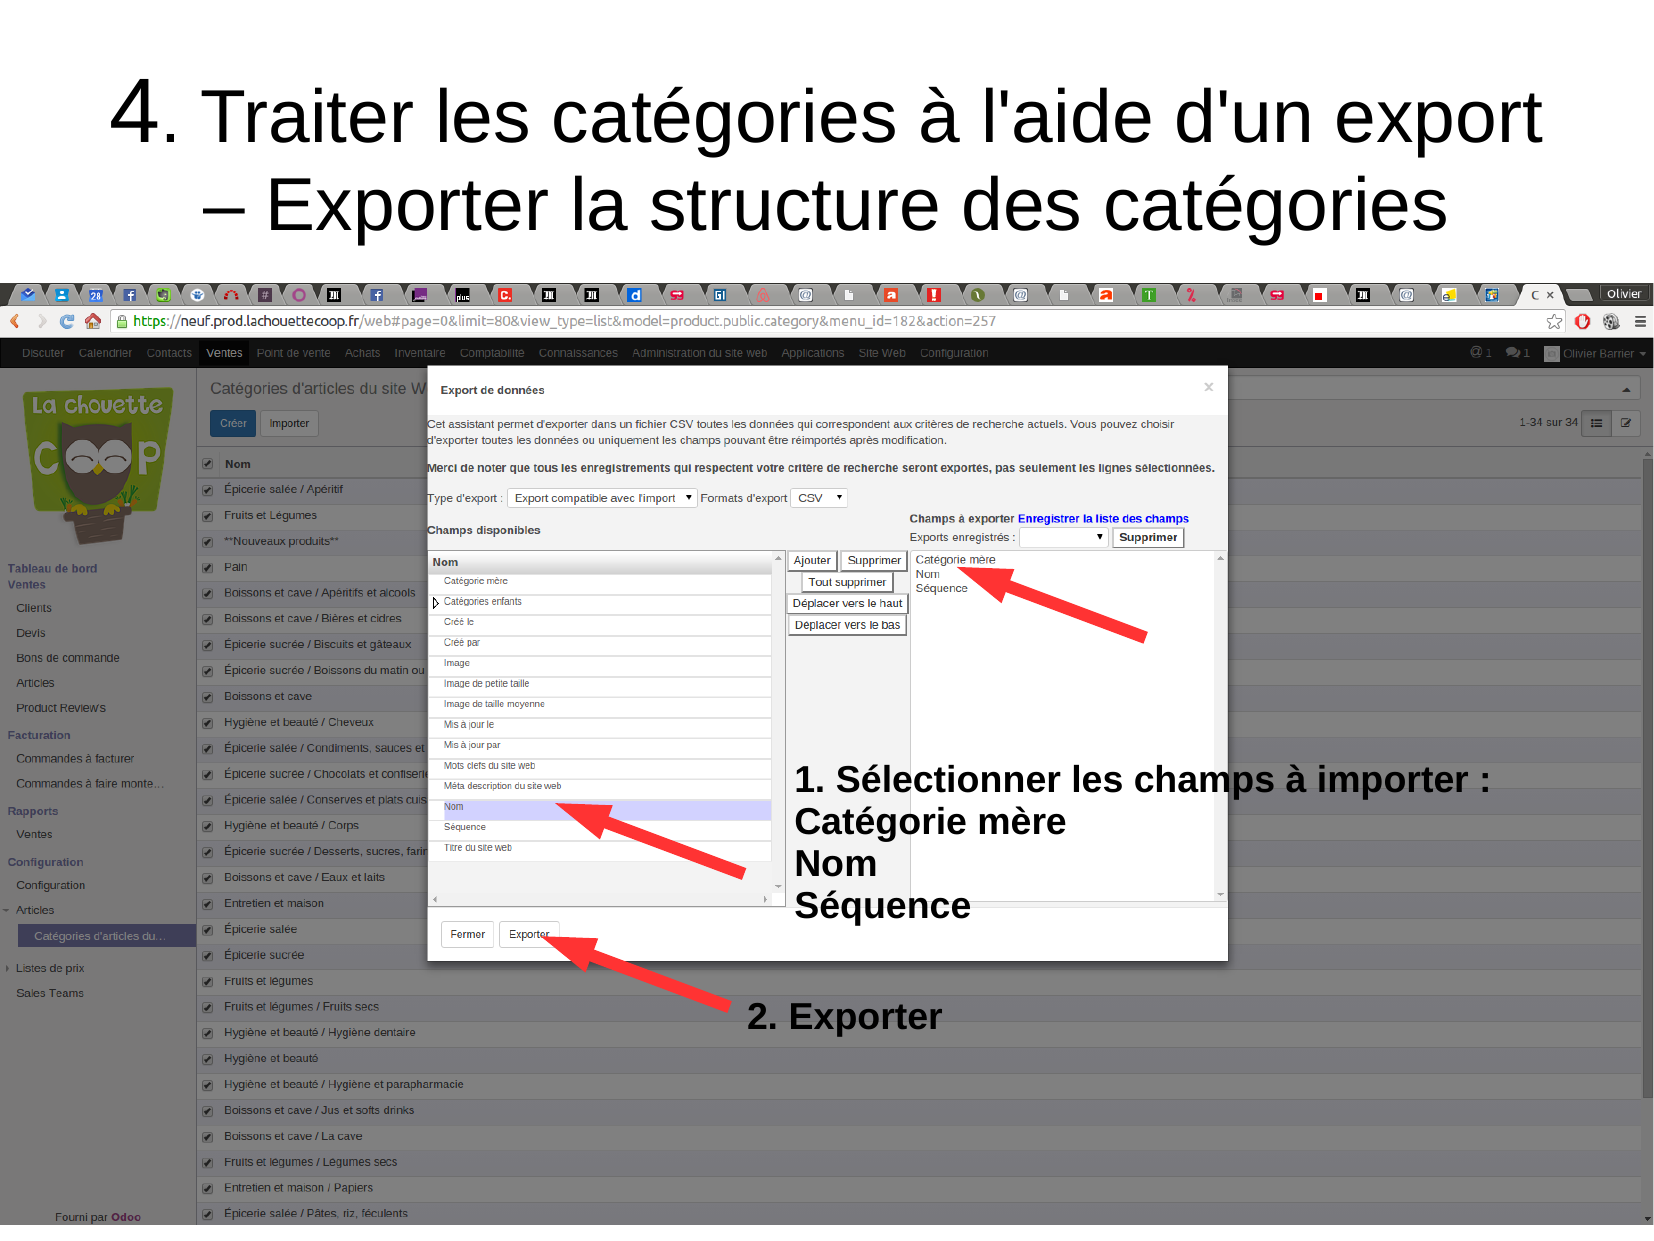

# 4. Traiter les catégories à l'aide d'un export – Exporter la structure des catégories
1. Sélectionner les champs à importer :
Catégorie mère
Nom
Séquence
2. Exporter